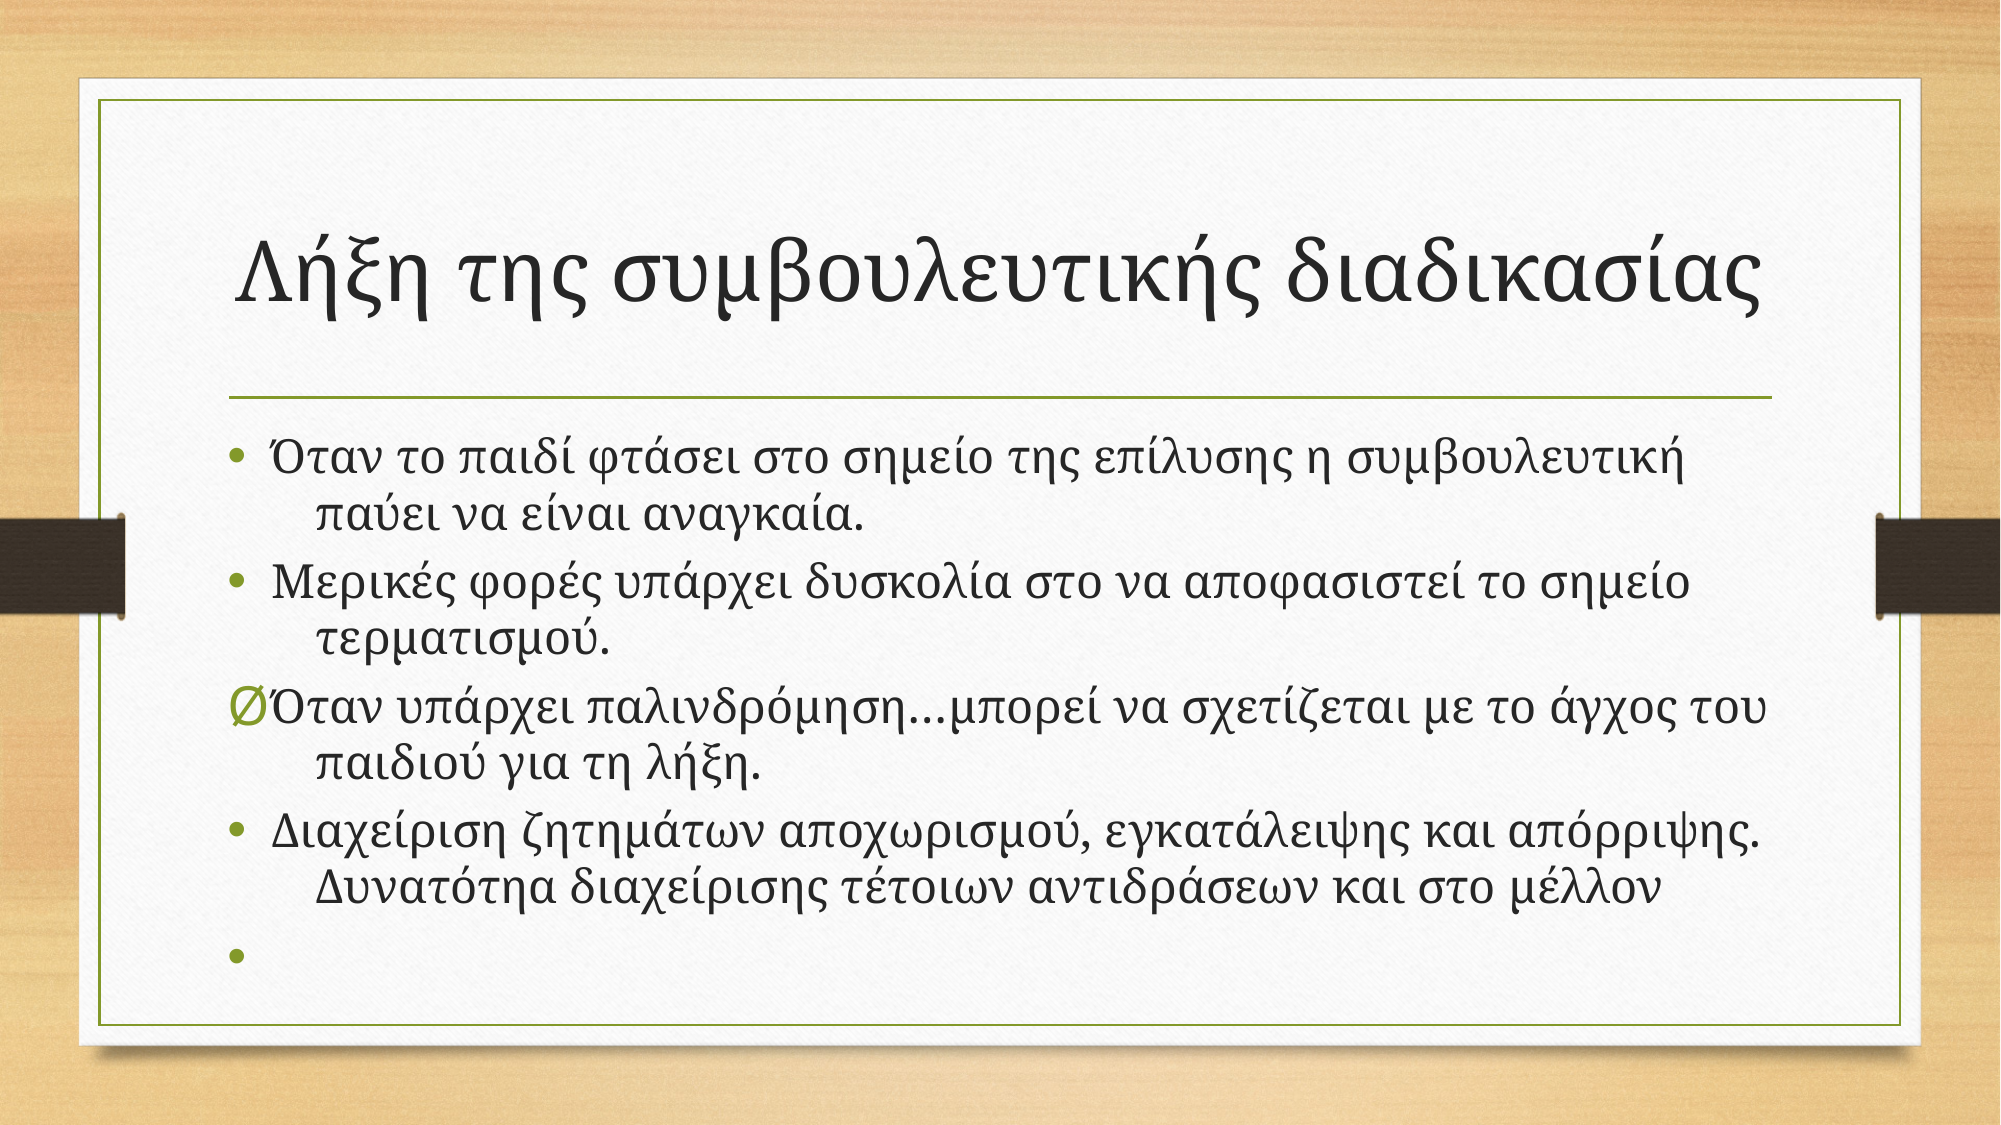

# Λήξη της συμβουλευτικής διαδικασίας
Όταν το παιδί φτάσει στο σημείο της επίλυσης η συμβουλευτική παύει να είναι αναγκαία.
Μερικές φορές υπάρχει δυσκολία στο να αποφασιστεί το σημείο τερματισμού.
Όταν υπάρχει παλινδρόμηση…μπορεί να σχετίζεται με το άγχος του παιδιού για τη λήξη.
Διαχείριση ζητημάτων αποχωρισμού, εγκατάλειψης και απόρριψης. Δυνατότηα διαχείρισης τέτοιων αντιδράσεων και στο μέλλον